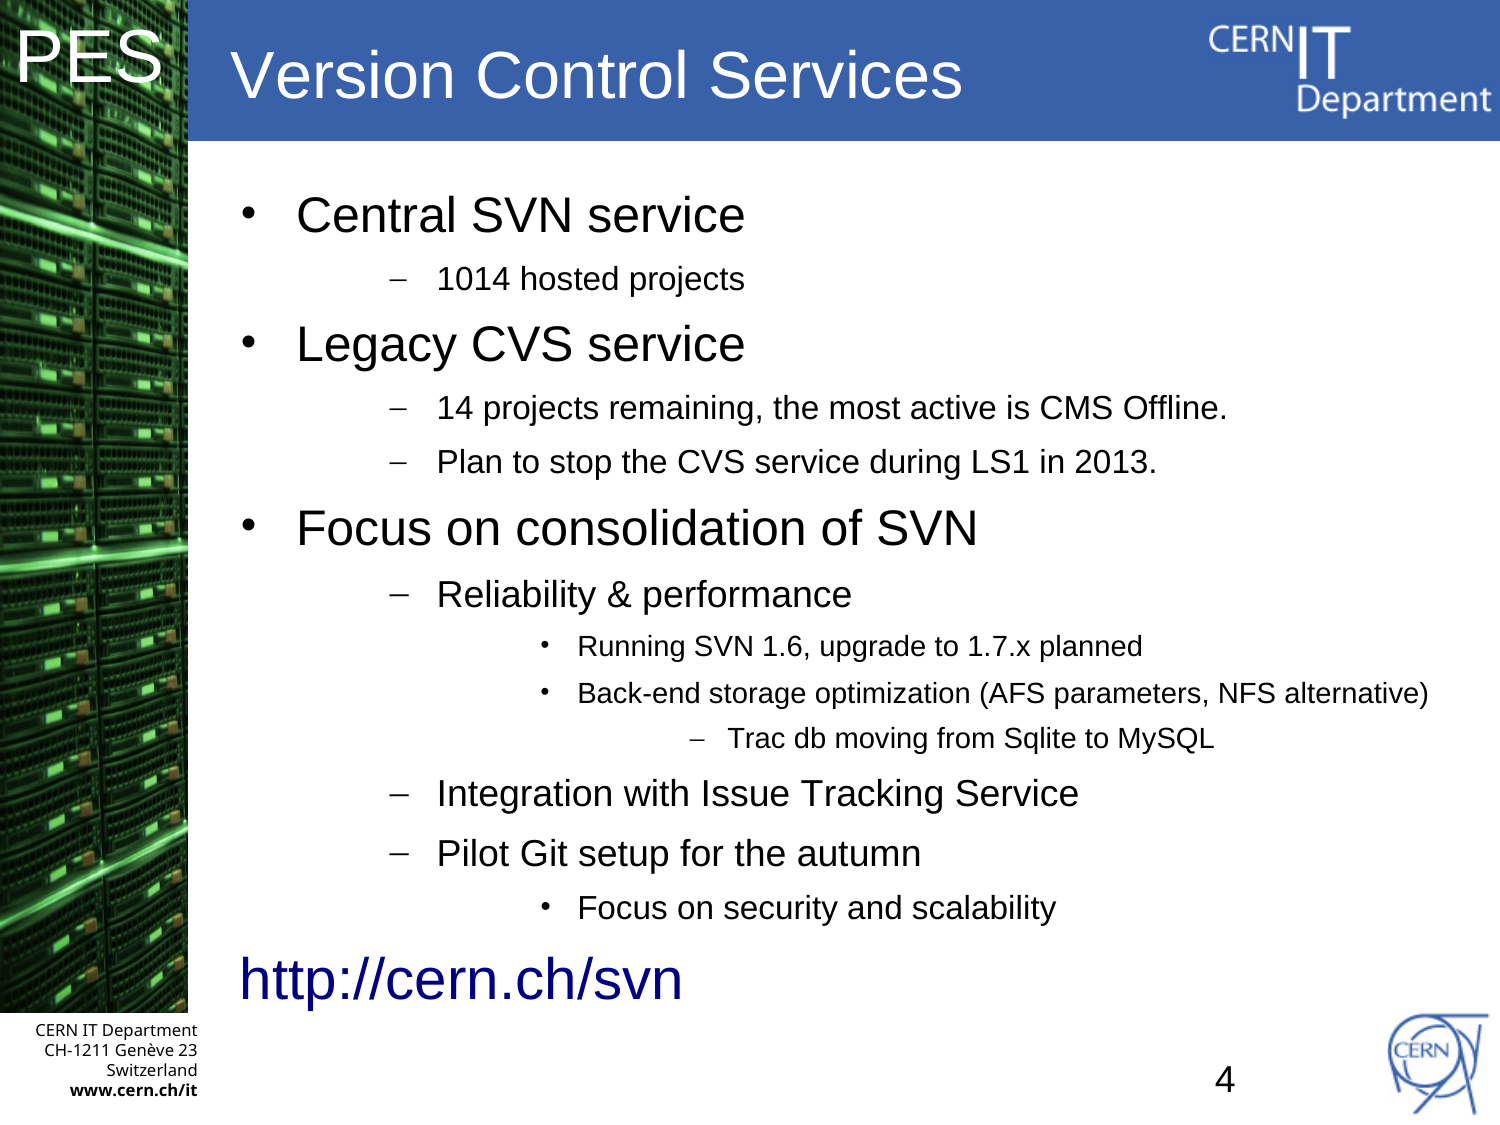

# Version Control Services
Central SVN service
1014 hosted projects
Legacy CVS service
14 projects remaining, the most active is CMS Offline.
Plan to stop the CVS service during LS1 in 2013.
Focus on consolidation of SVN
Reliability & performance
Running SVN 1.6, upgrade to 1.7.x planned
Back-end storage optimization (AFS parameters, NFS alternative)
Trac db moving from Sqlite to MySQL
Integration with Issue Tracking Service
Pilot Git setup for the autumn
Focus on security and scalability
http://cern.ch/svn
4